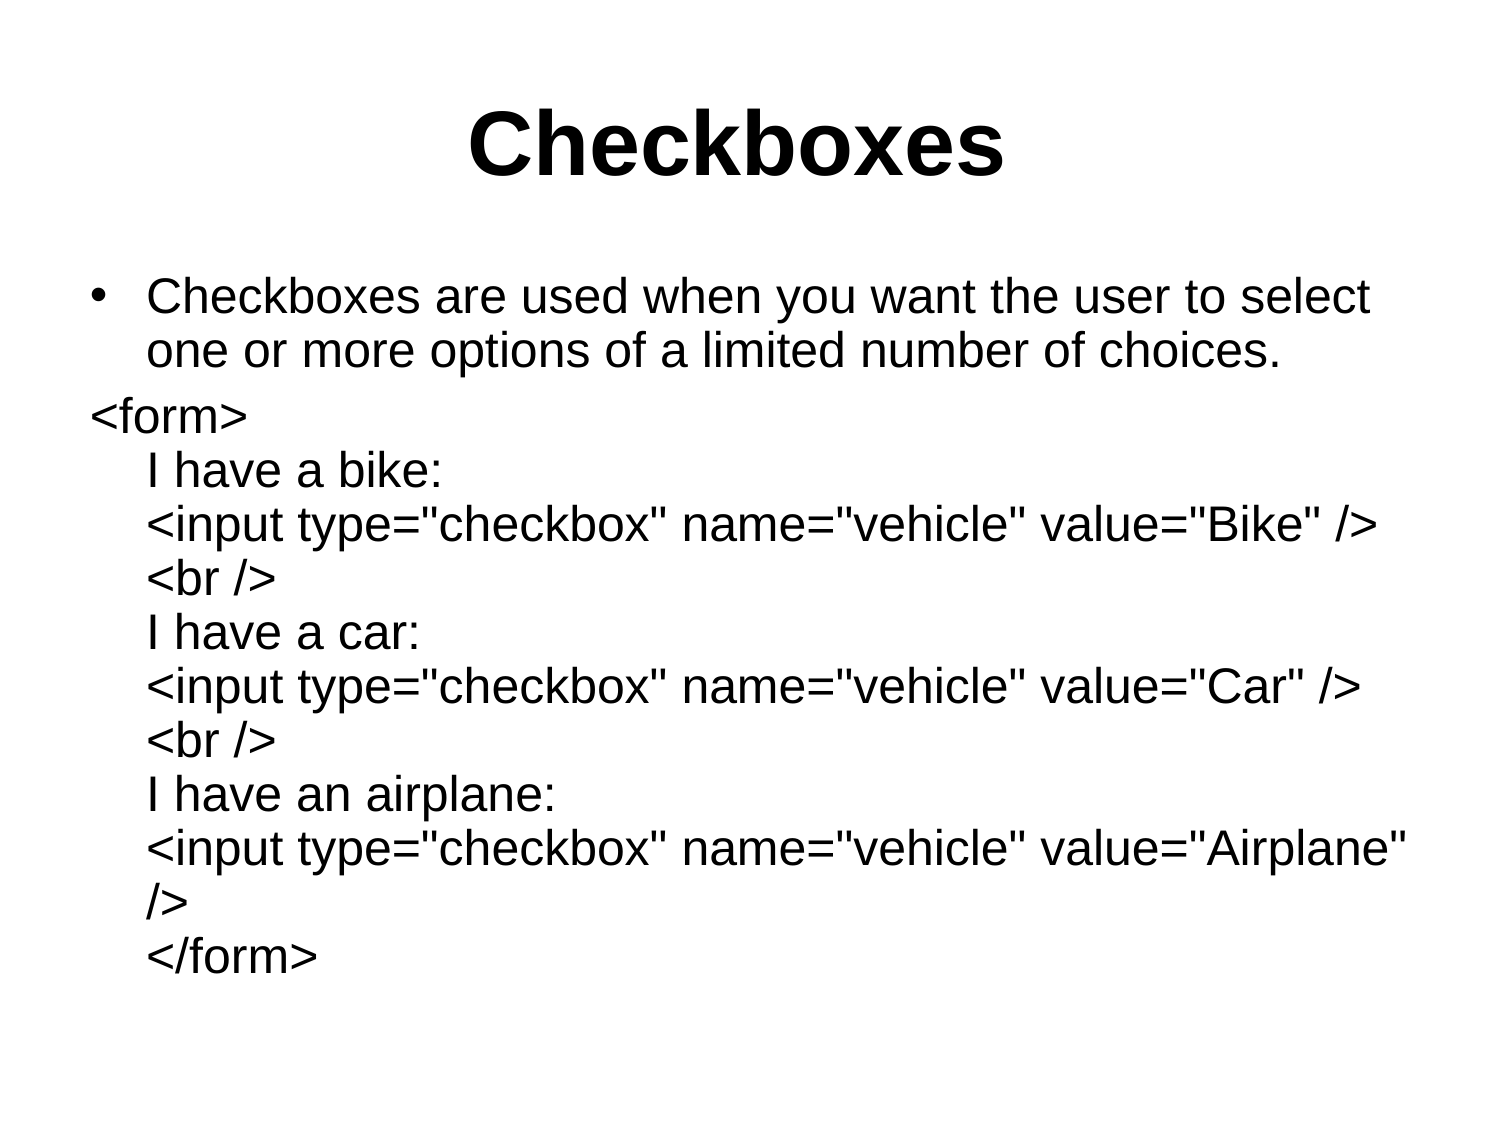

# Checkboxes
Checkboxes are used when you want the user to select one or more options of a limited number of choices.
<form>
I have a bike:
<input type="checkbox" name="vehicle" value="Bike" />
<br />
I have a car:
<input type="checkbox" name="vehicle" value="Car" />
<br />
I have an airplane:
<input type="checkbox" name="vehicle" value="Airplane" />
</form>